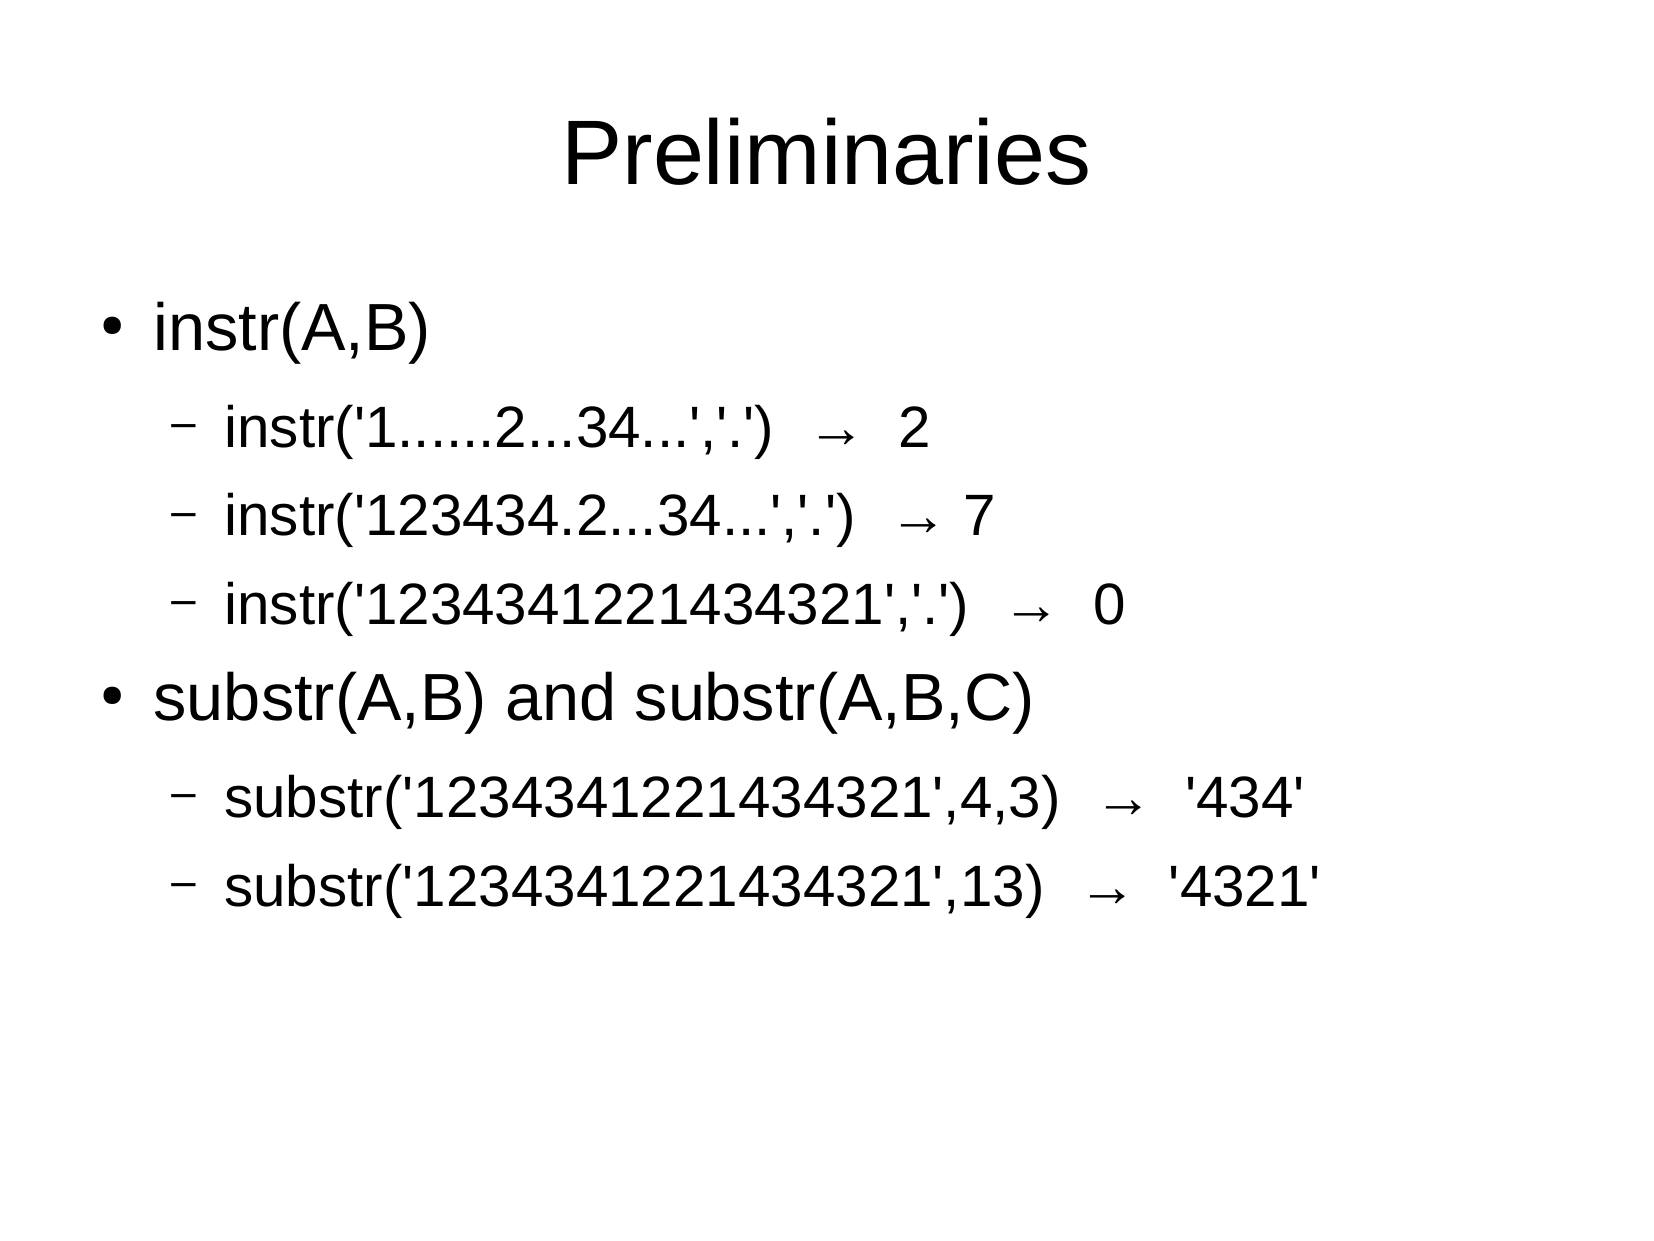

# Preliminaries
instr(A,B)
instr('1......2...34...','.') → 2
instr('123434.2...34...','.') → 7
instr('1234341221434321','.') → 0
substr(A,B) and substr(A,B,C)
substr('1234341221434321',4,3) → '434'
substr('1234341221434321',13) → '4321'